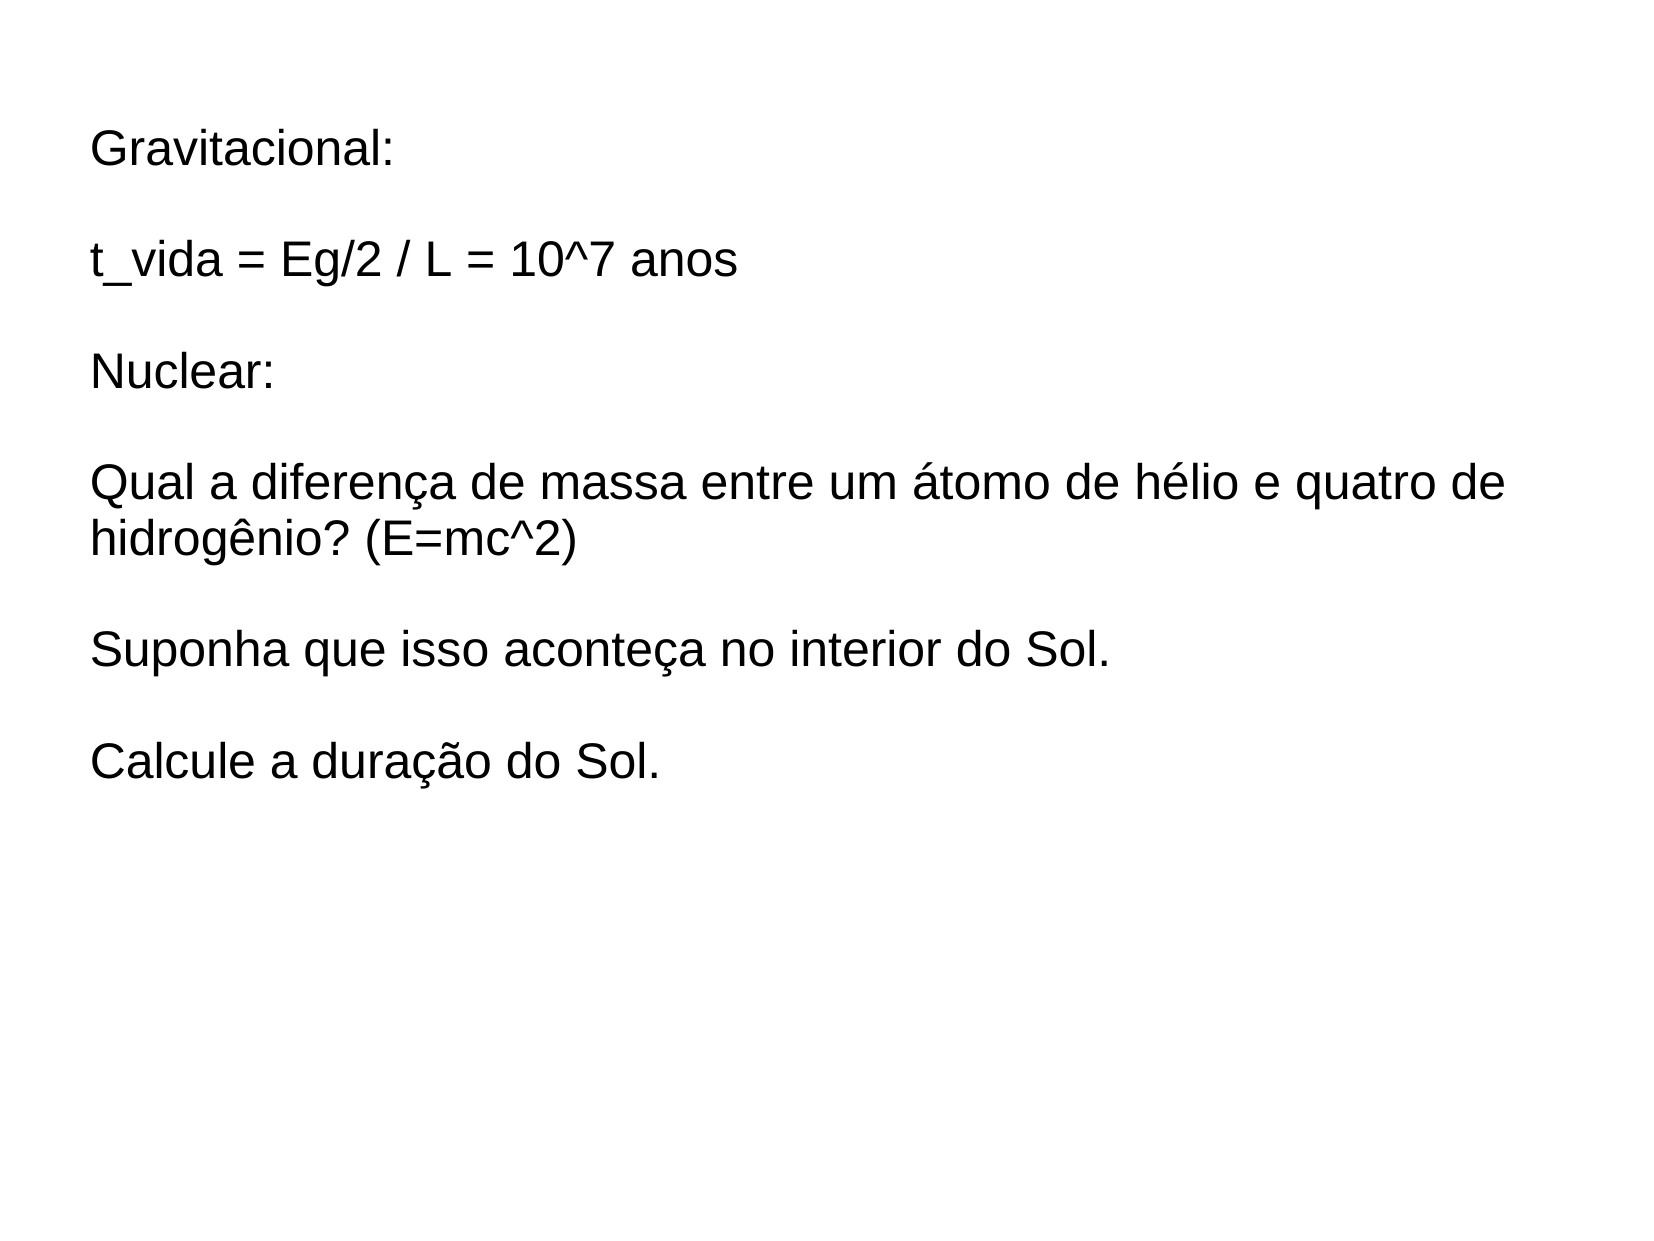

Gravitacional:
t_vida = Eg/2 / L = 10^7 anos
Nuclear:
Qual a diferença de massa entre um átomo de hélio e quatro de hidrogênio? (E=mc^2)
Suponha que isso aconteça no interior do Sol.
Calcule a duração do Sol.